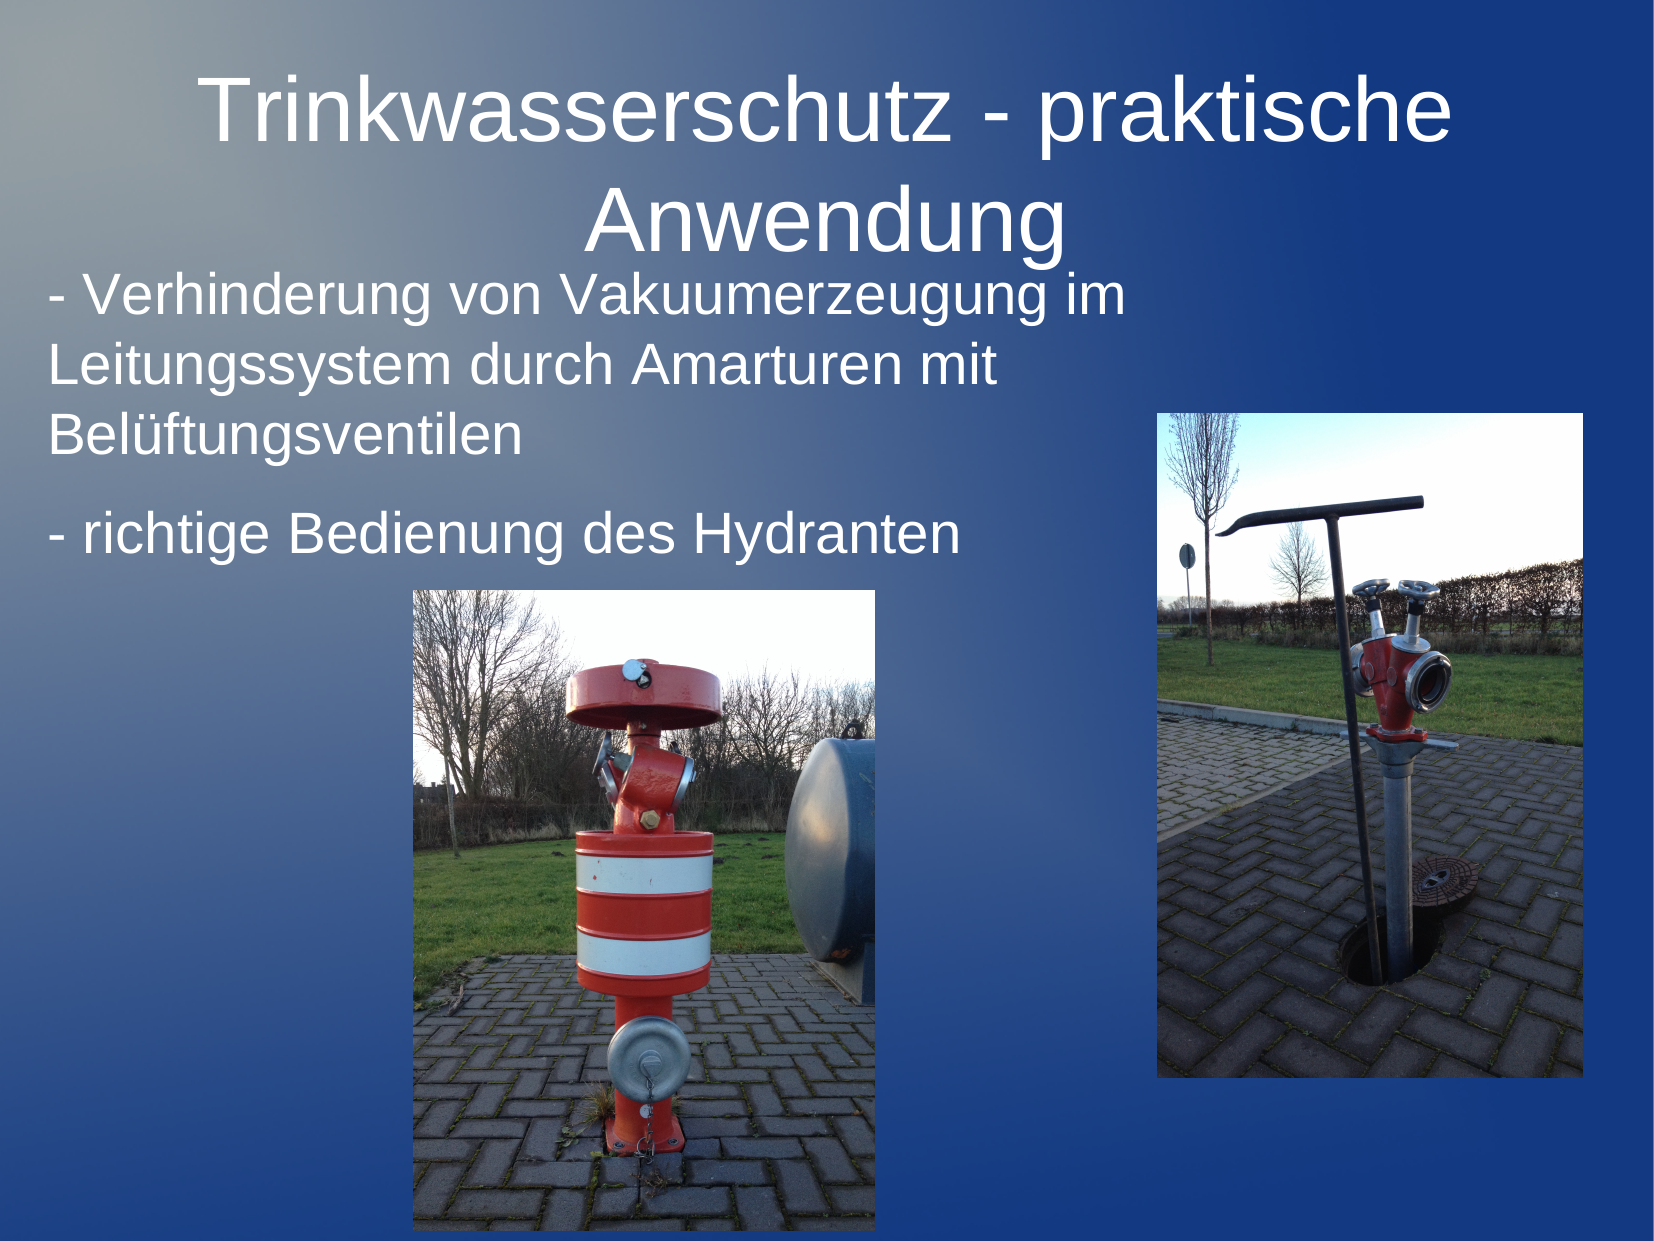

# Trinkwasserschutz - praktische Anwendung
- Verhinderung von Vakuumerzeugung im Leitungssystem durch Amarturen mit Belüftungsventilen
- richtige Bedienung des Hydranten